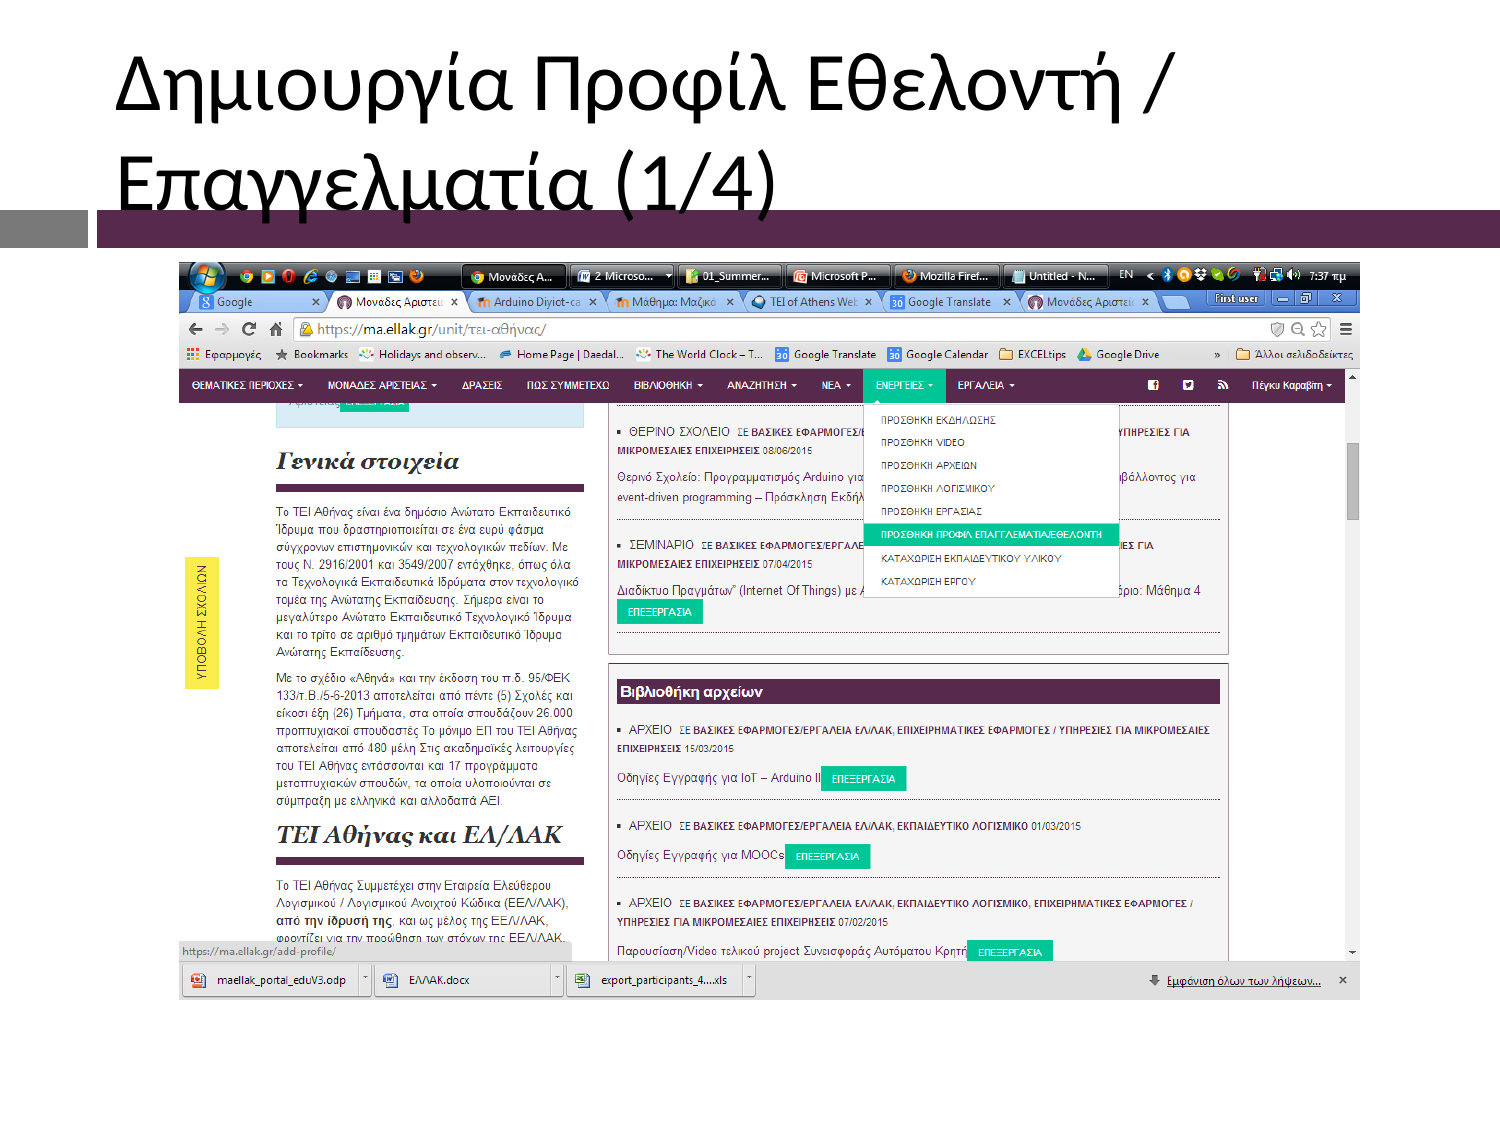

# Δημιουργία Προφίλ Εθελοντή / Επαγγελματία (1/4)